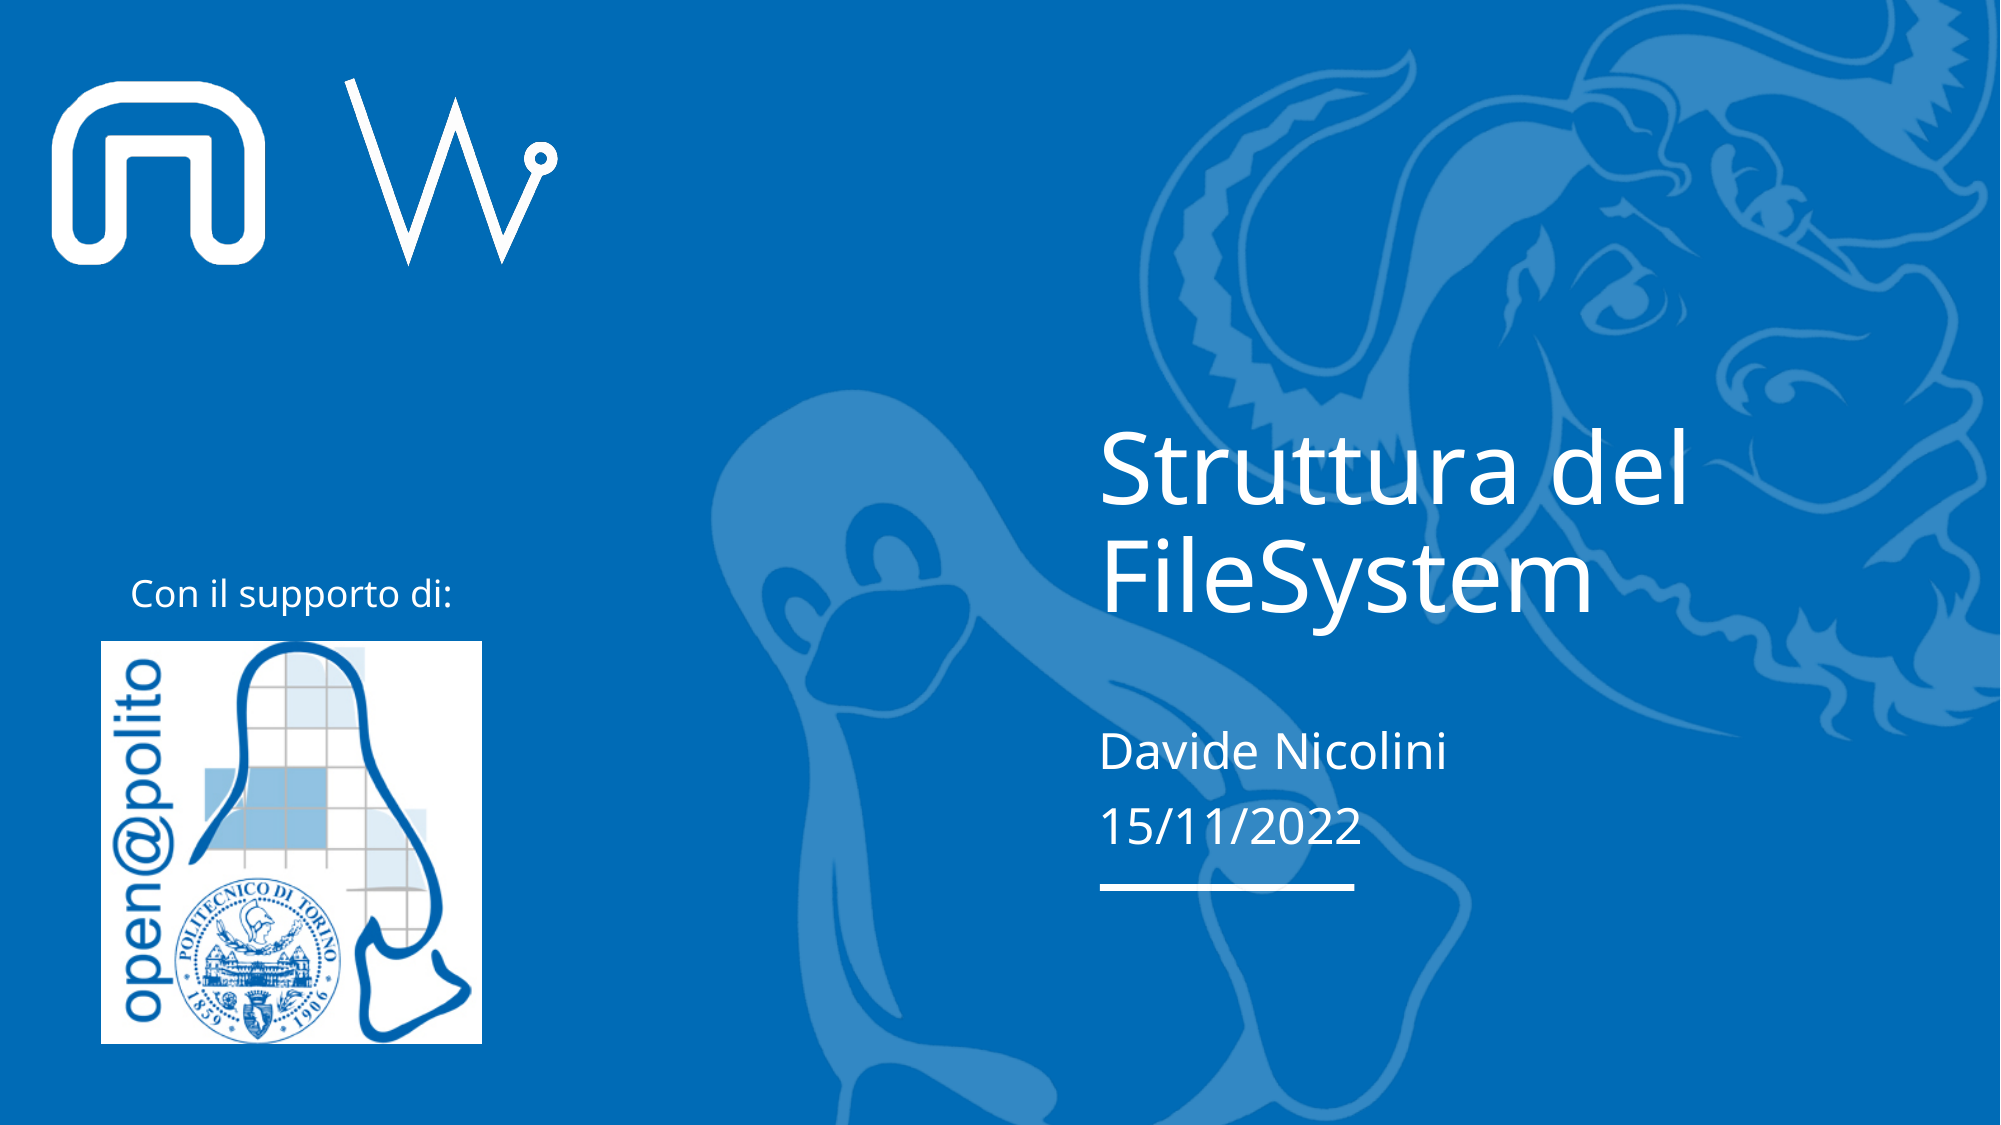

Struttura del FileSystem
# Davide Nicolini
15/11/2022